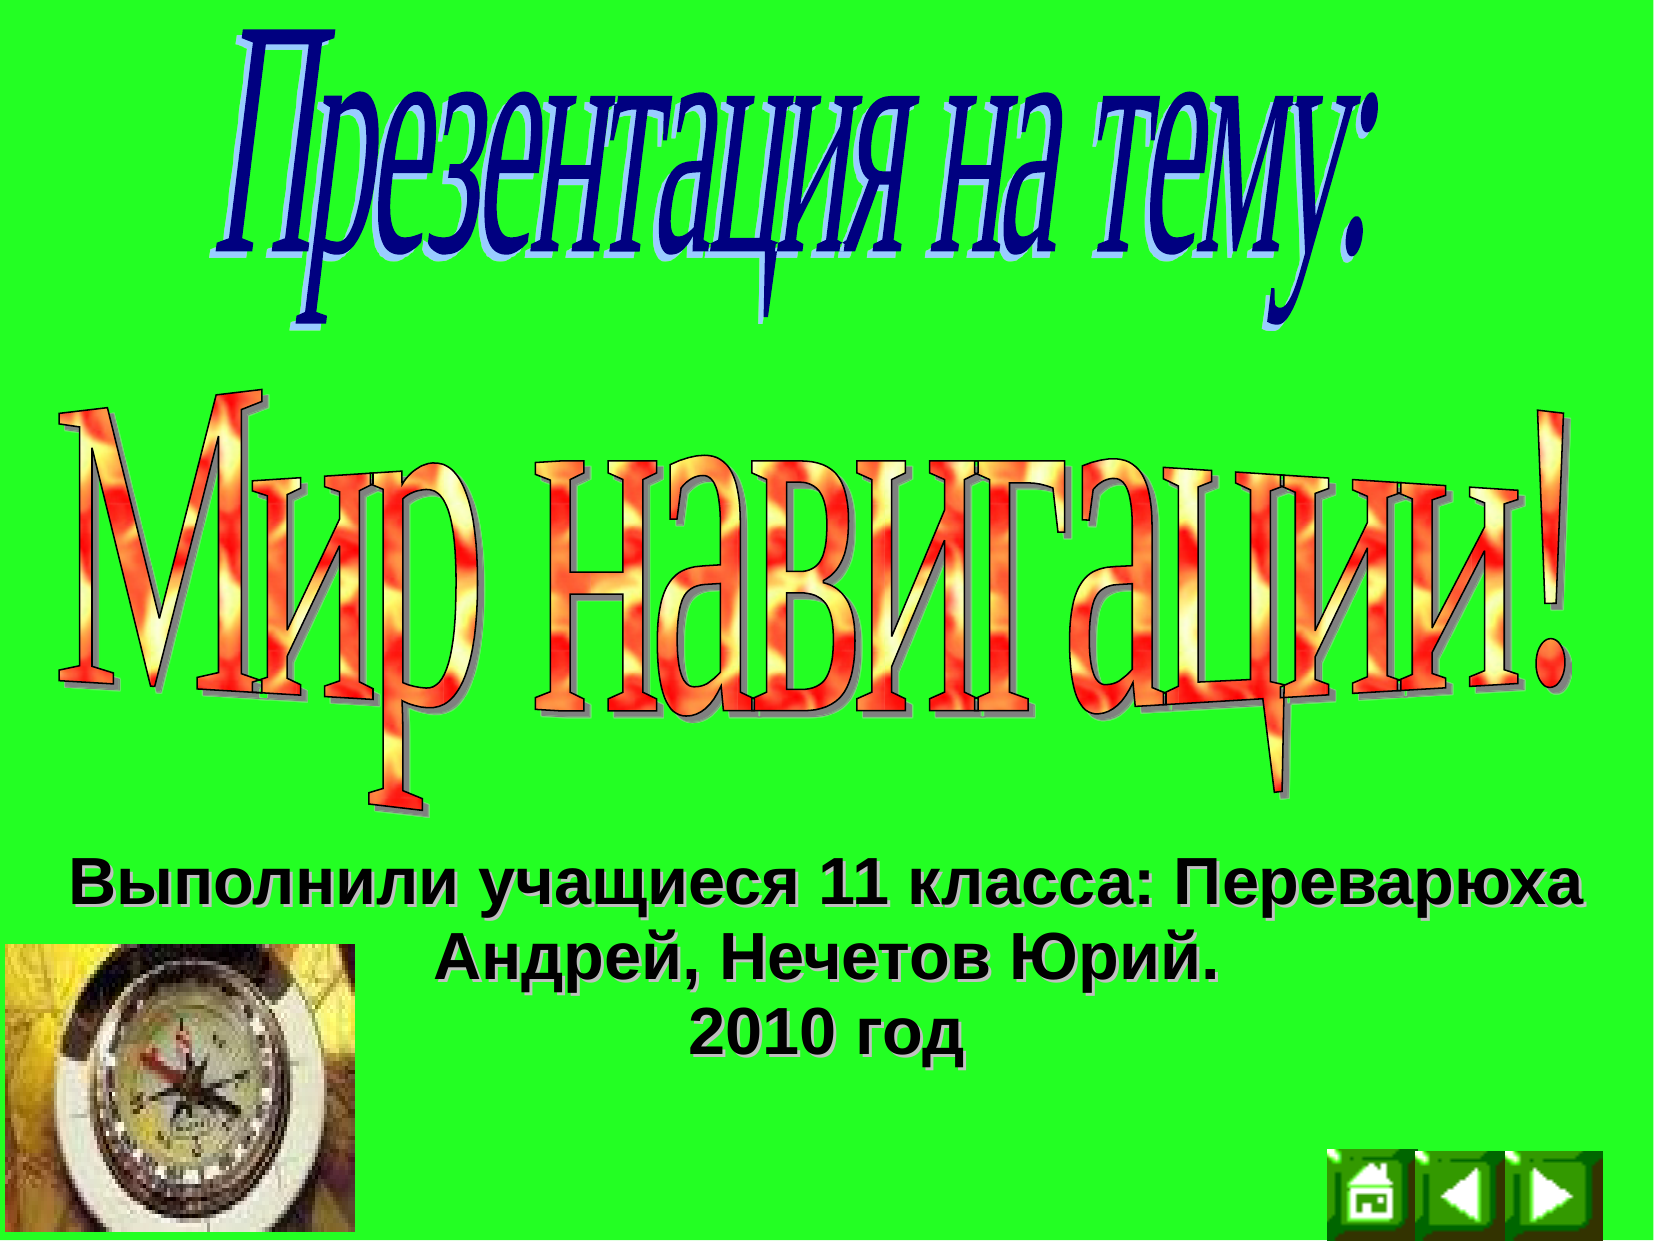

Выполнили учащиеся 11 класса: Переварюха Андрей, Нечетов Юрий.
2010 год
Презентация на тему:
Мир навигации!
Fontwork